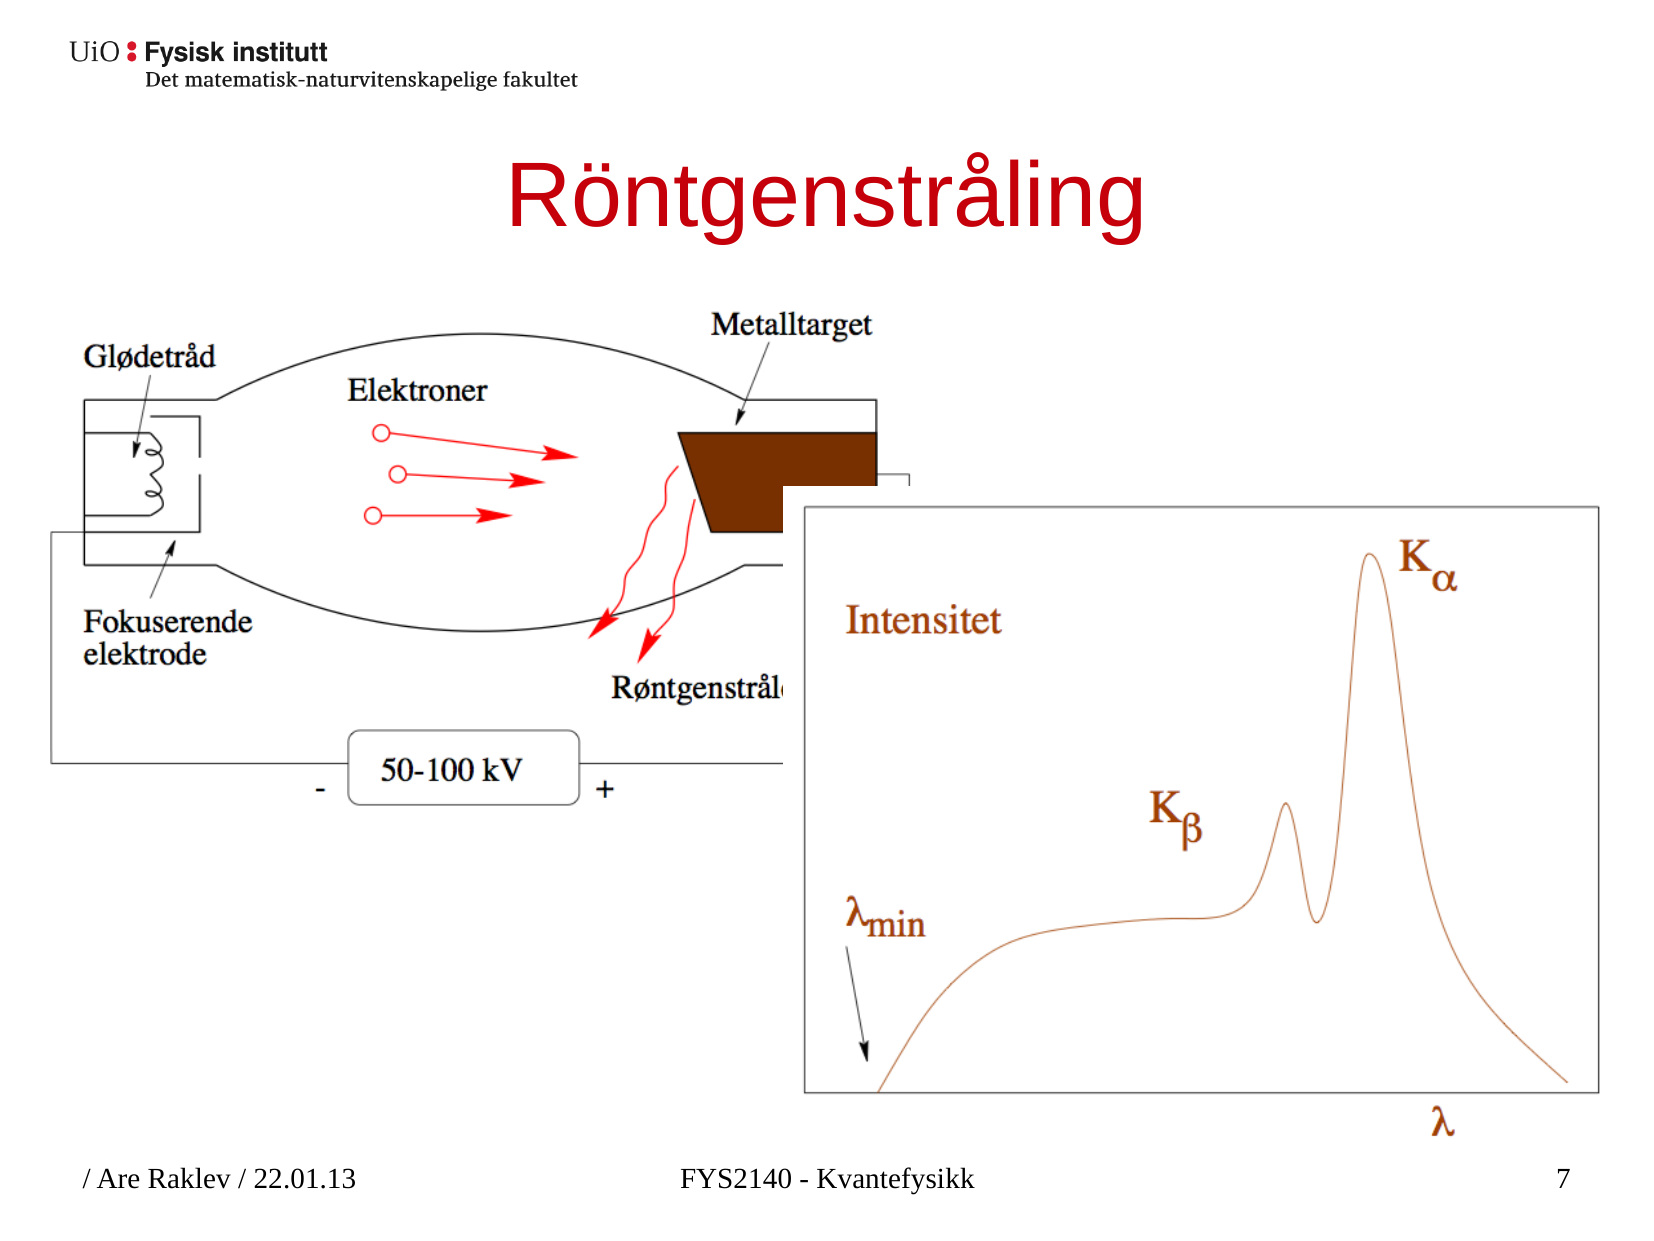

# Röntgenstråling
/ Are Raklev / 22.01.13
FYS2140 - Kvantefysikk
7